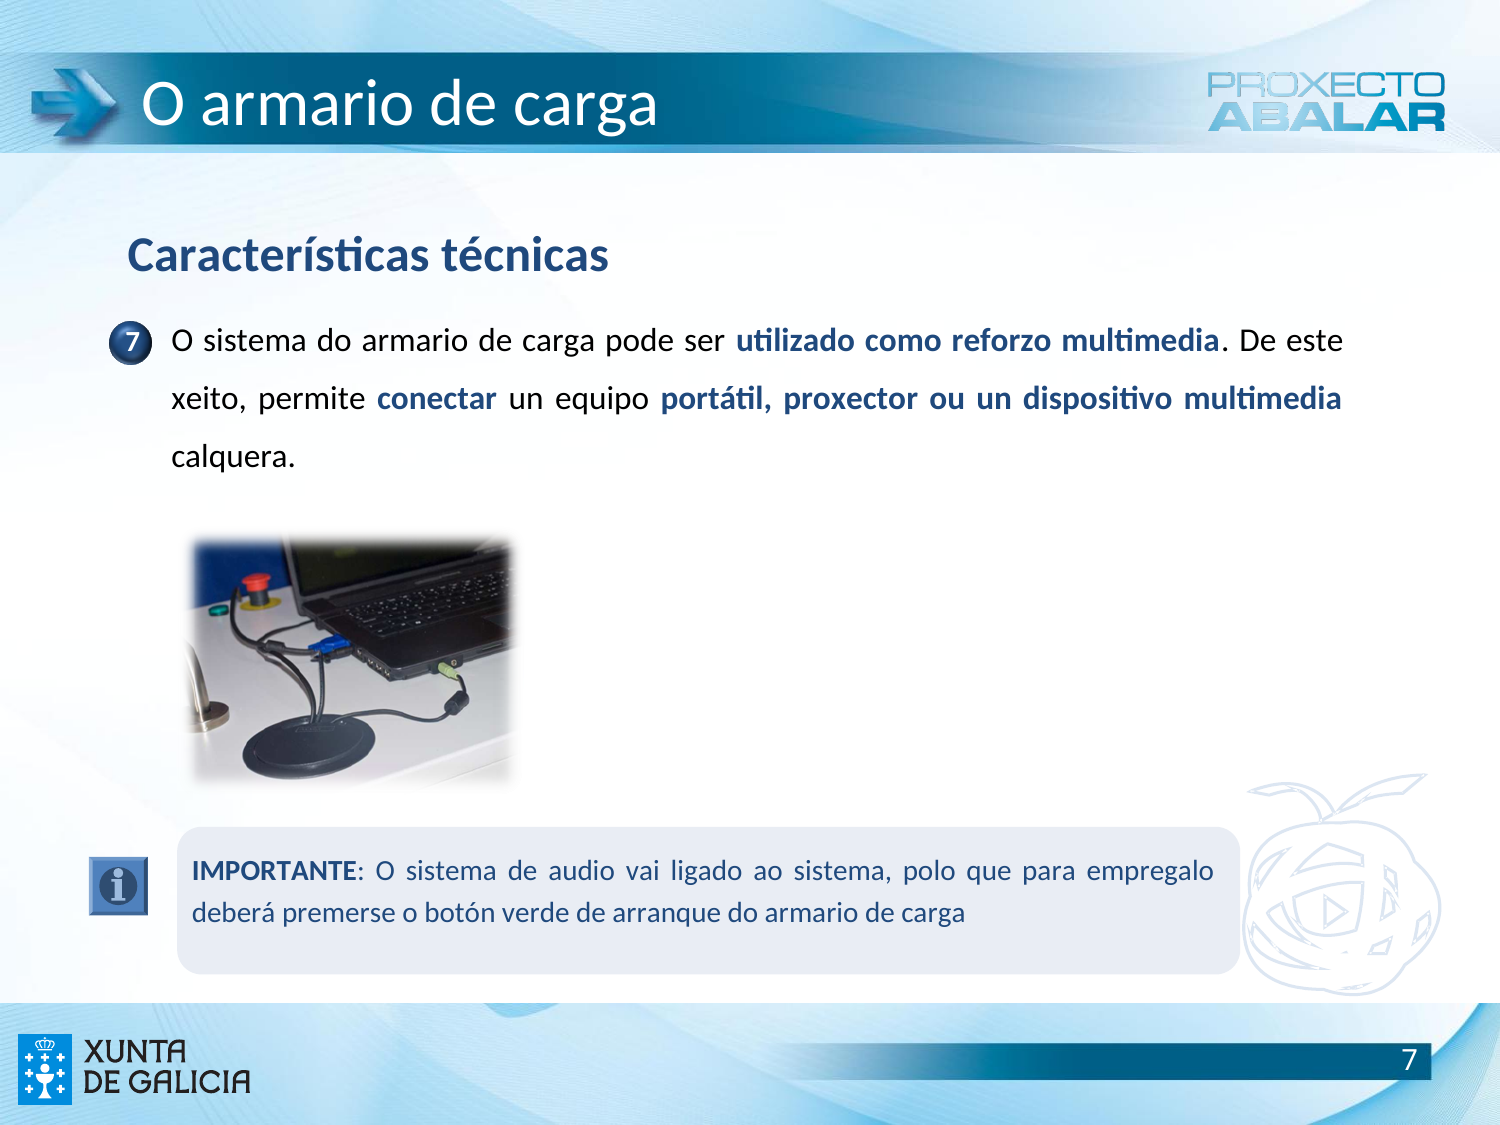

O armario de carga
Características técnicas
	O sistema do armario de carga pode ser utilizado como reforzo multimedia. De este xeito, permite conectar un equipo portátil, proxector ou un dispositivo multimedia calquera.
7
IMPORTANTE: O sistema de audio vai ligado ao sistema, polo que para empregalo deberá premerse o botón verde de arranque do armario de carga